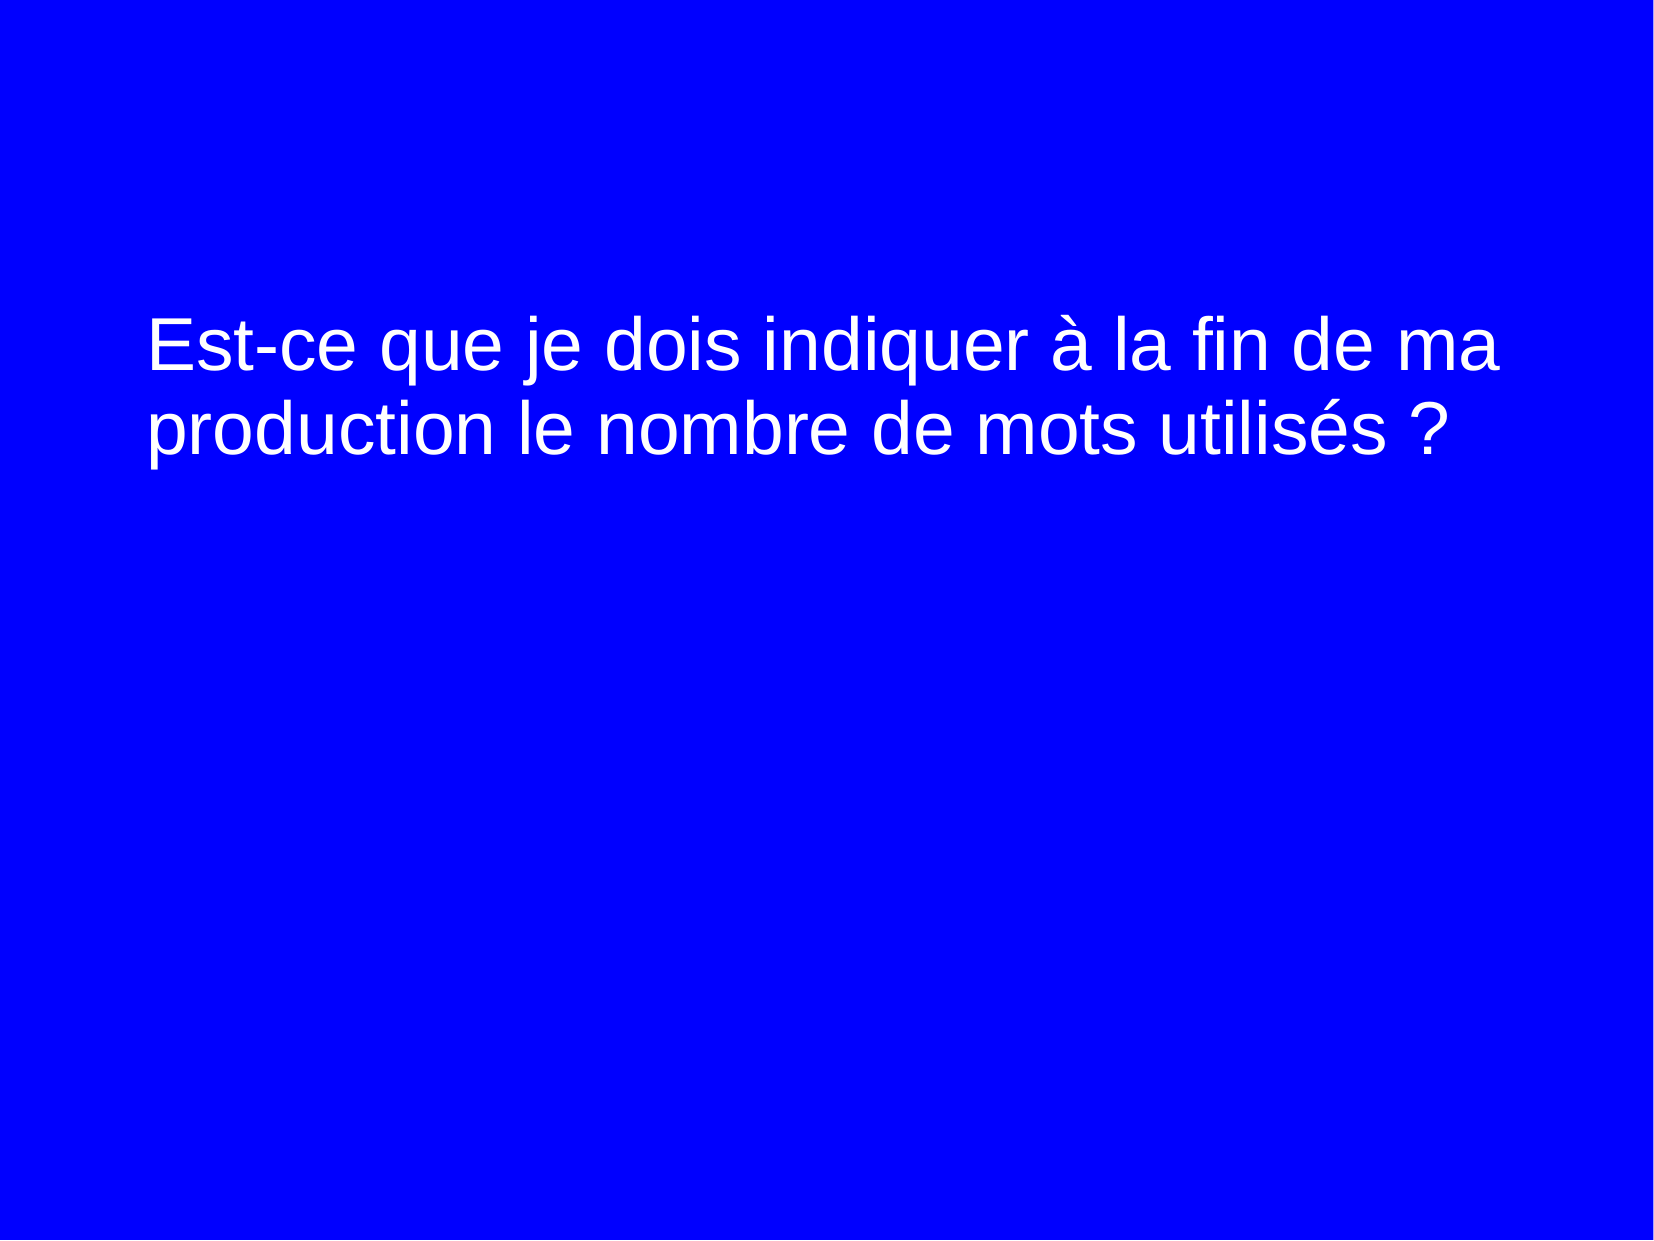

Est-ce que je dois indiquer à la fin de ma production le nombre de mots utilisés ?